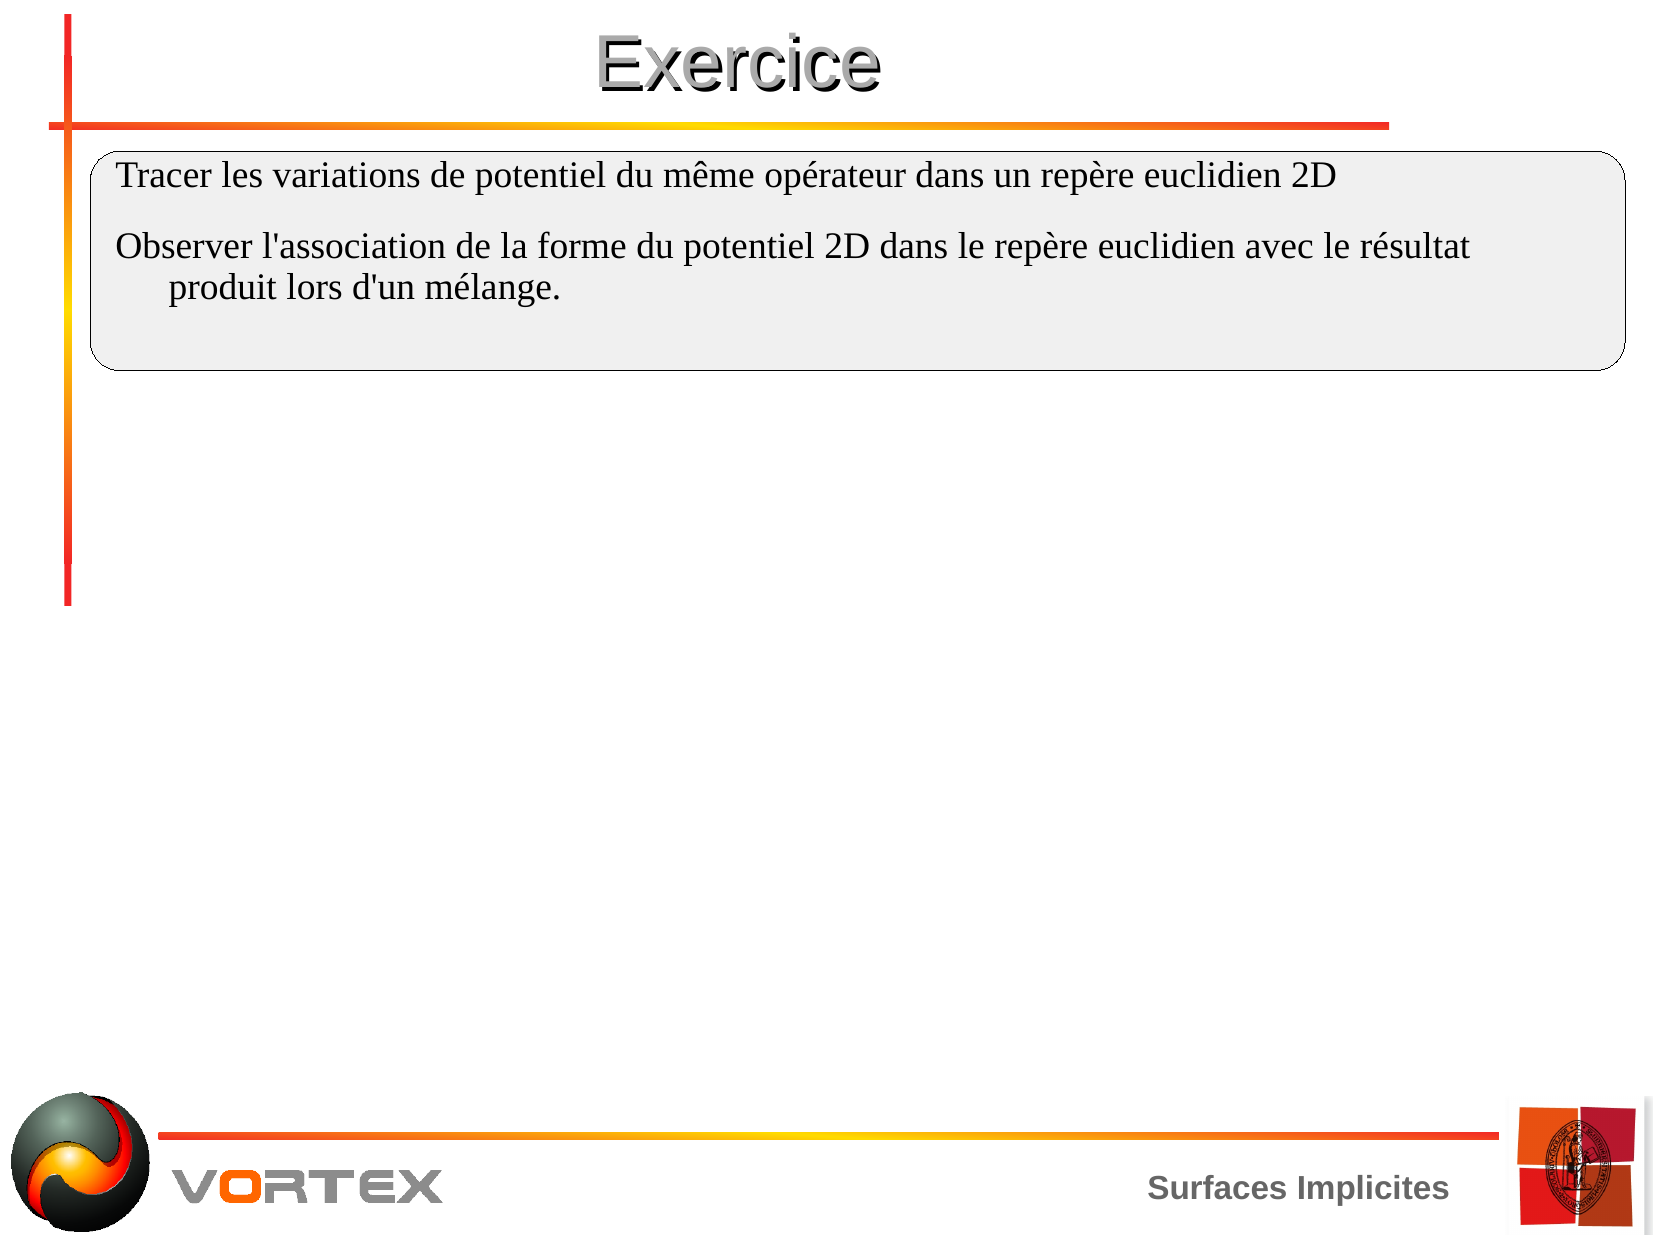

# Exercice
Tracer les variations de potentiel du même opérateur dans un repère euclidien 2D
Observer l'association de la forme du potentiel 2D dans le repère euclidien avec le résultat produit lors d'un mélange.